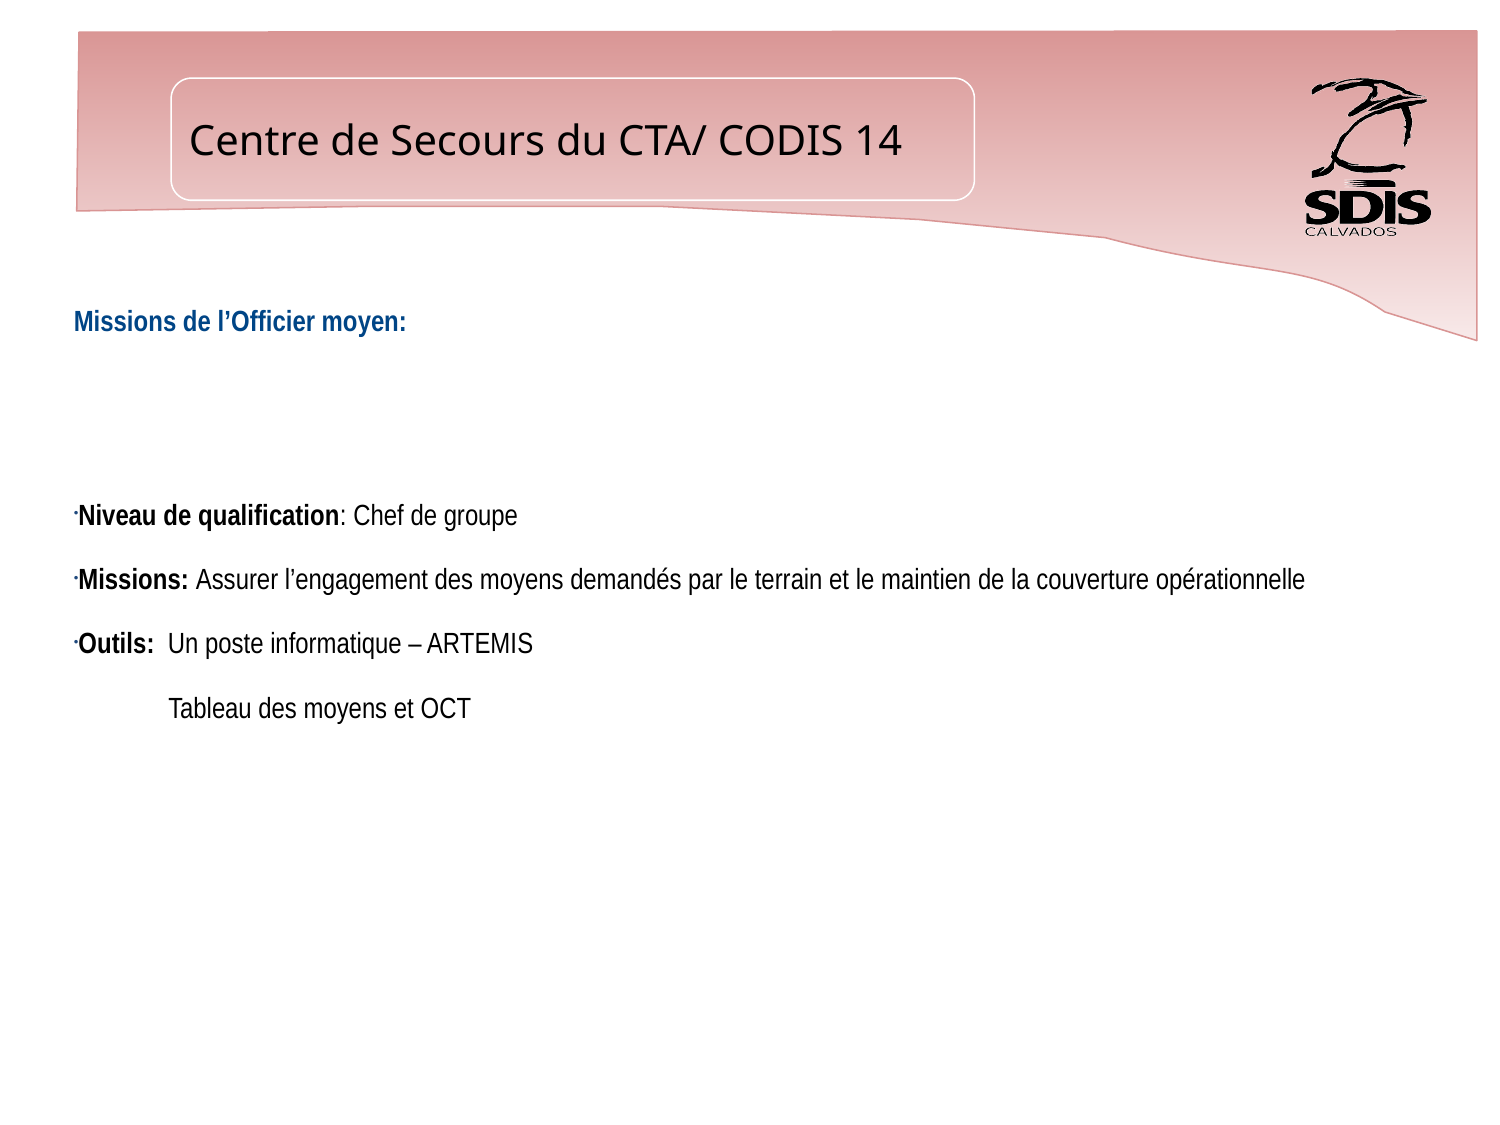

Centre de Secours du CTA/ CODIS 14
# Missions de l’Officier moyen:
Niveau de qualification: Chef de groupe
Missions: Assurer l’engagement des moyens demandés par le terrain et le maintien de la couverture opérationnelle
Outils: Un poste informatique – ARTEMIS
 Tableau des moyens et OCT